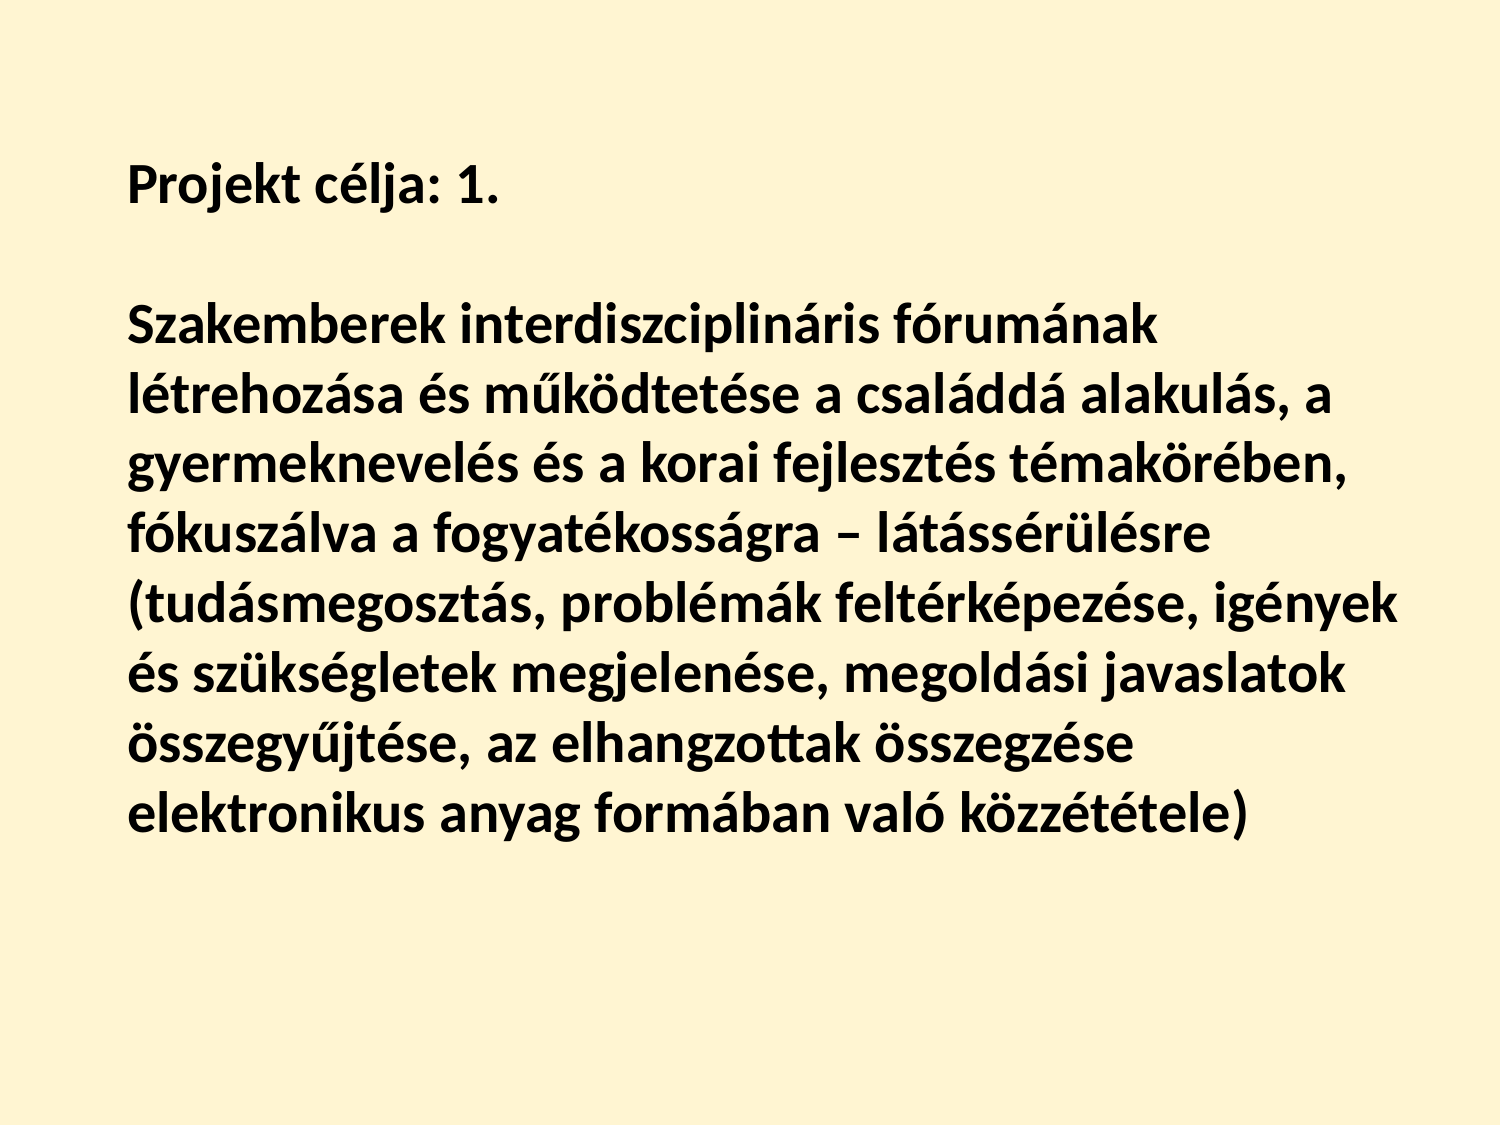

Projekt célja: 1.
Szakemberek interdiszciplináris fórumának létrehozása és működtetése a családdá alakulás, a gyermeknevelés és a korai fejlesztés témakörében, fókuszálva a fogyatékosságra – látássérülésre (tudásmegosztás, problémák feltérképezése, igények és szükségletek megjelenése, megoldási javaslatok összegyűjtése, az elhangzottak összegzése elektronikus anyag formában való közzététele)